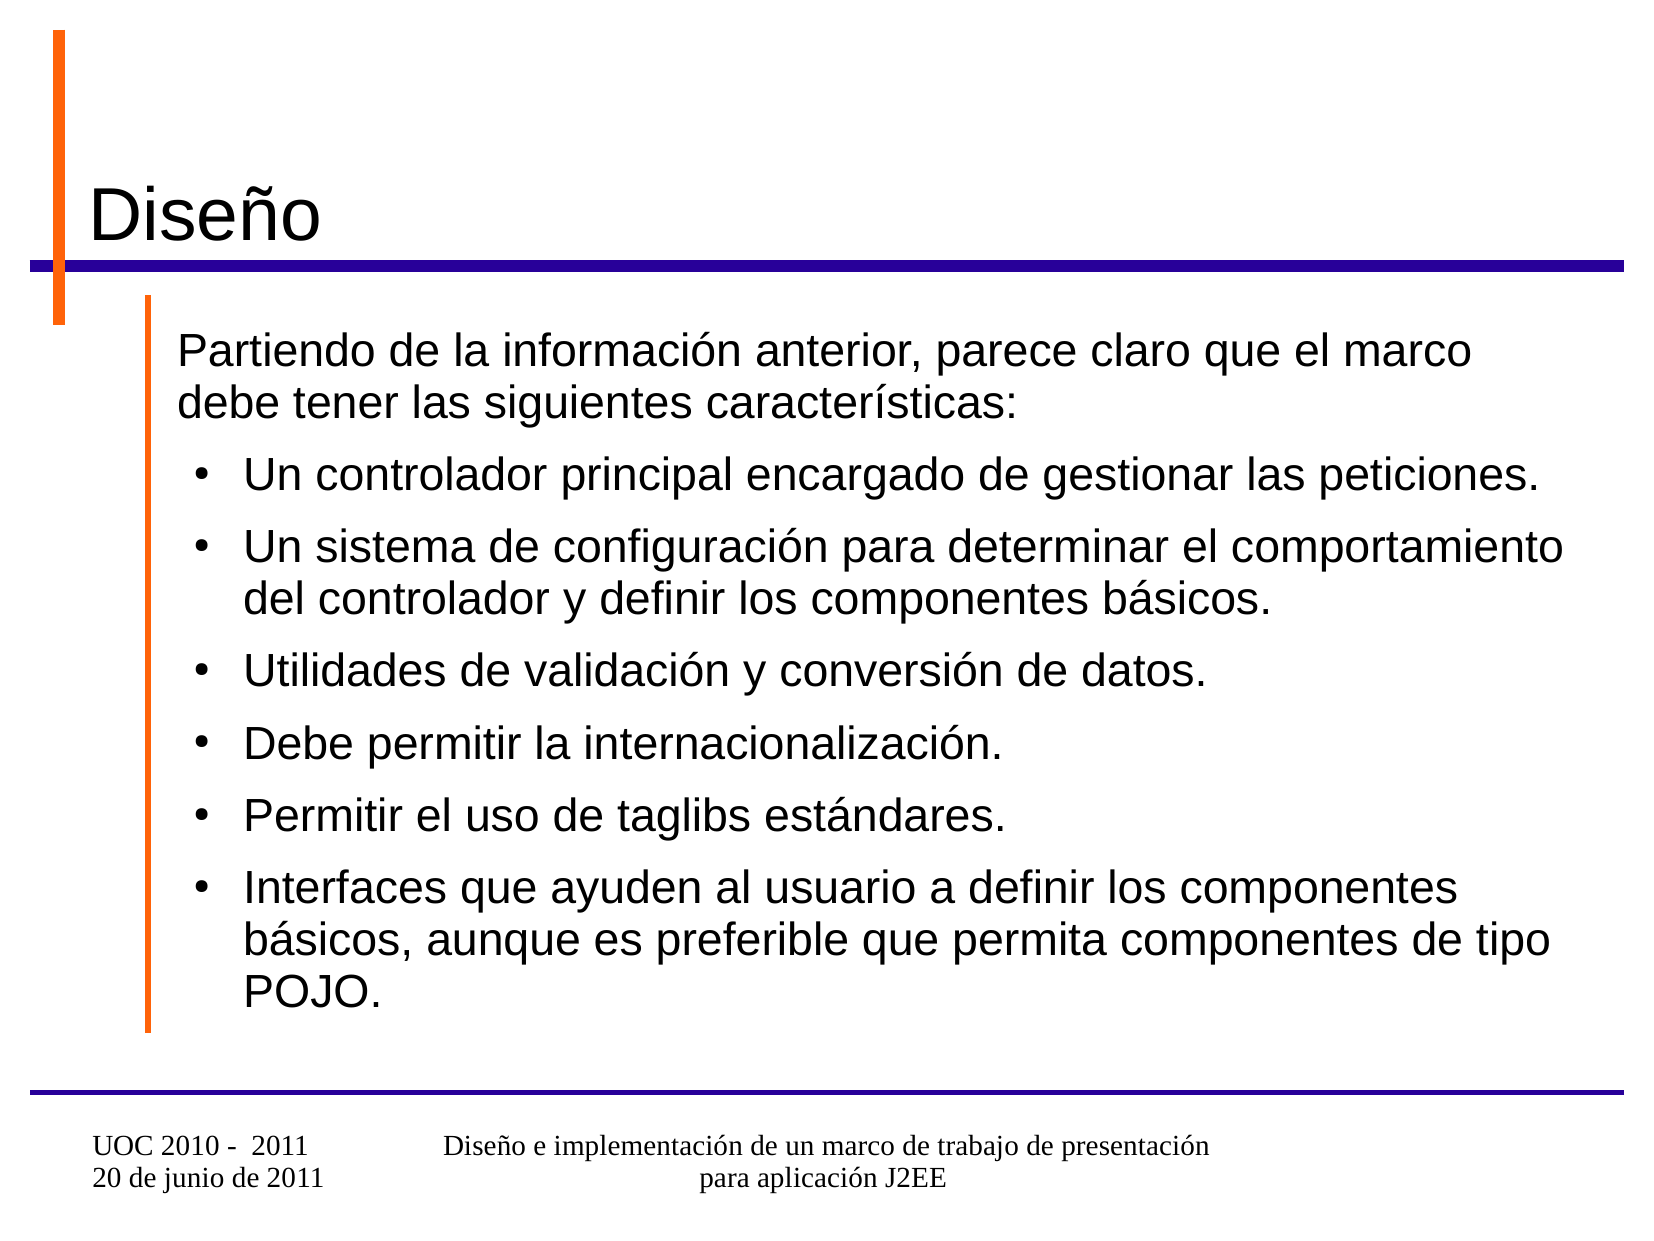

# Diseño
Partiendo de la información anterior, parece claro que el marco debe tener las siguientes características:
Un controlador principal encargado de gestionar las peticiones.
Un sistema de configuración para determinar el comportamiento del controlador y definir los componentes básicos.
Utilidades de validación y conversión de datos.
Debe permitir la internacionalización.
Permitir el uso de taglibs estándares.
Interfaces que ayuden al usuario a definir los componentes básicos, aunque es preferible que permita componentes de tipo POJO.